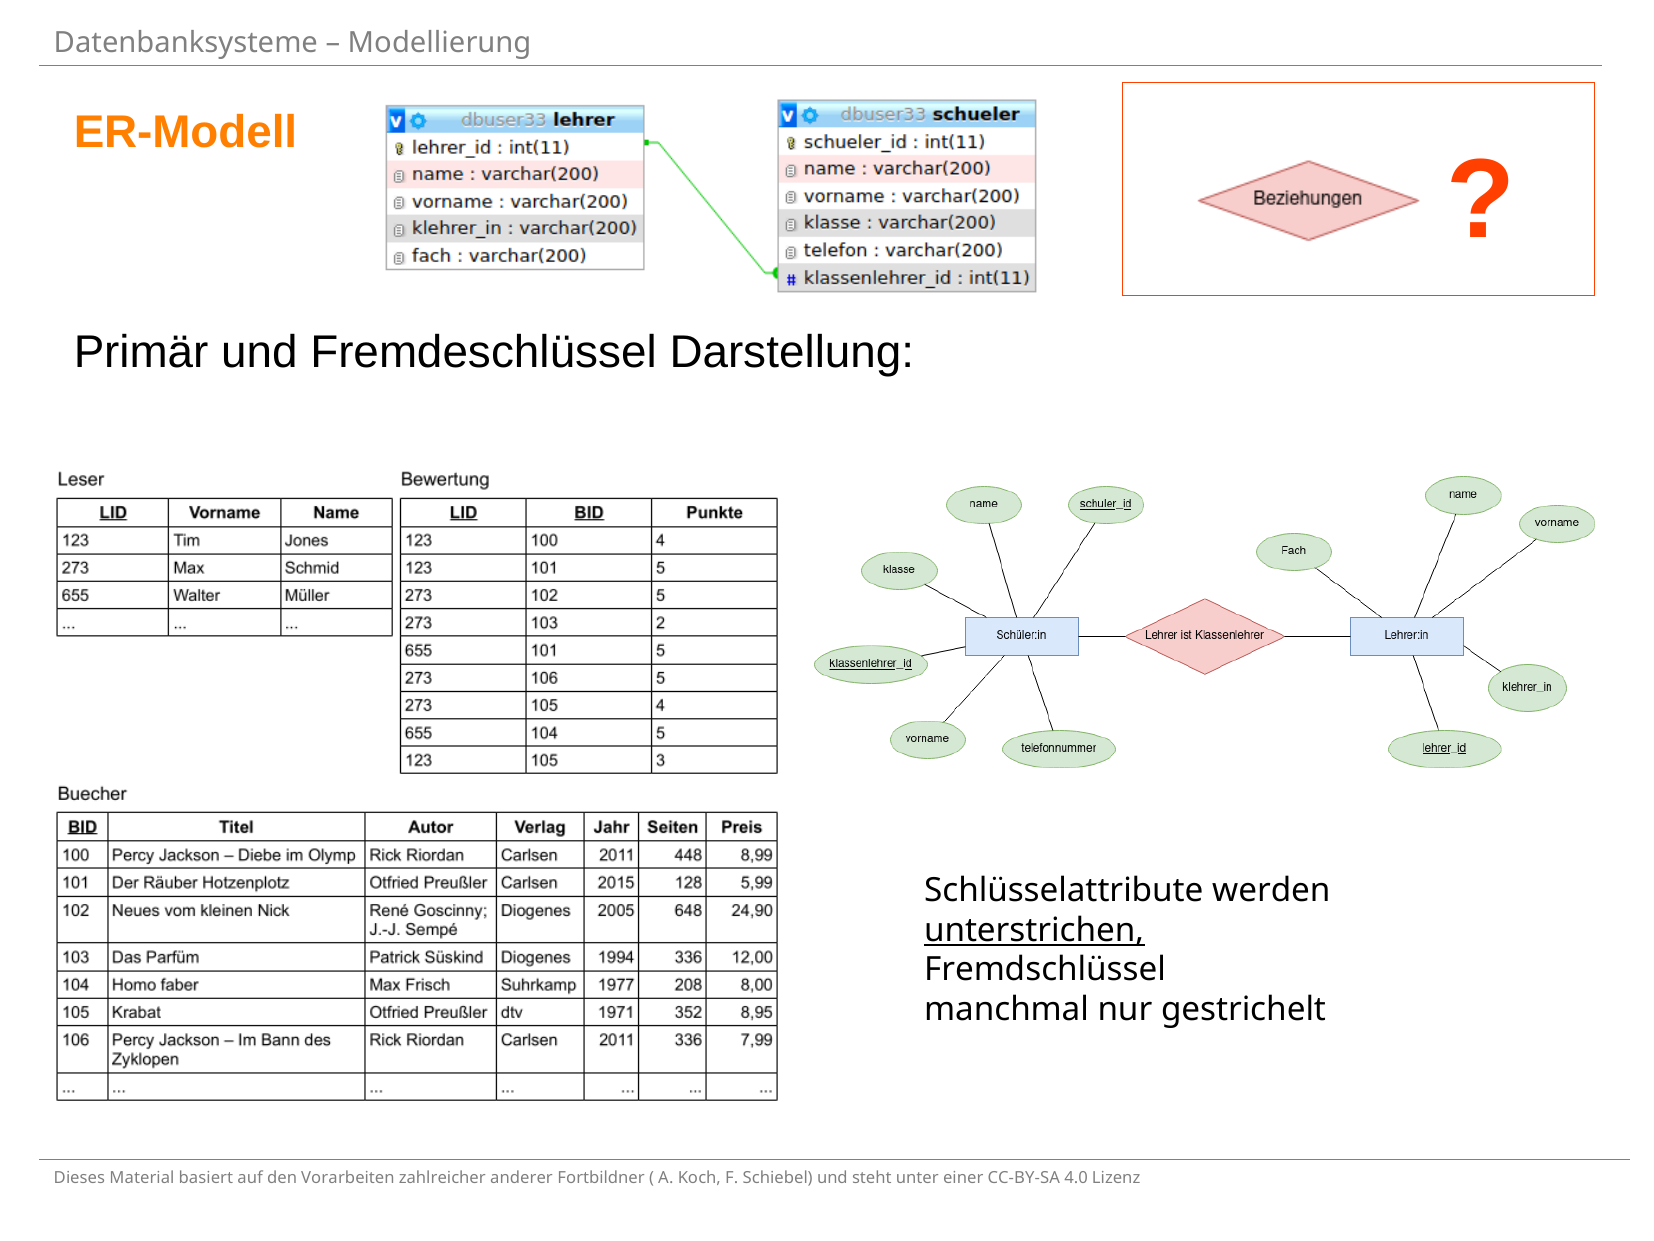

Datenbanksysteme – Modellierung
ER-Modell
Primär und Fremdeschlüssel Darstellung:
?
Schlüsselattribute werden unterstrichen, Fremdschlüssel manchmal nur gestrichelt